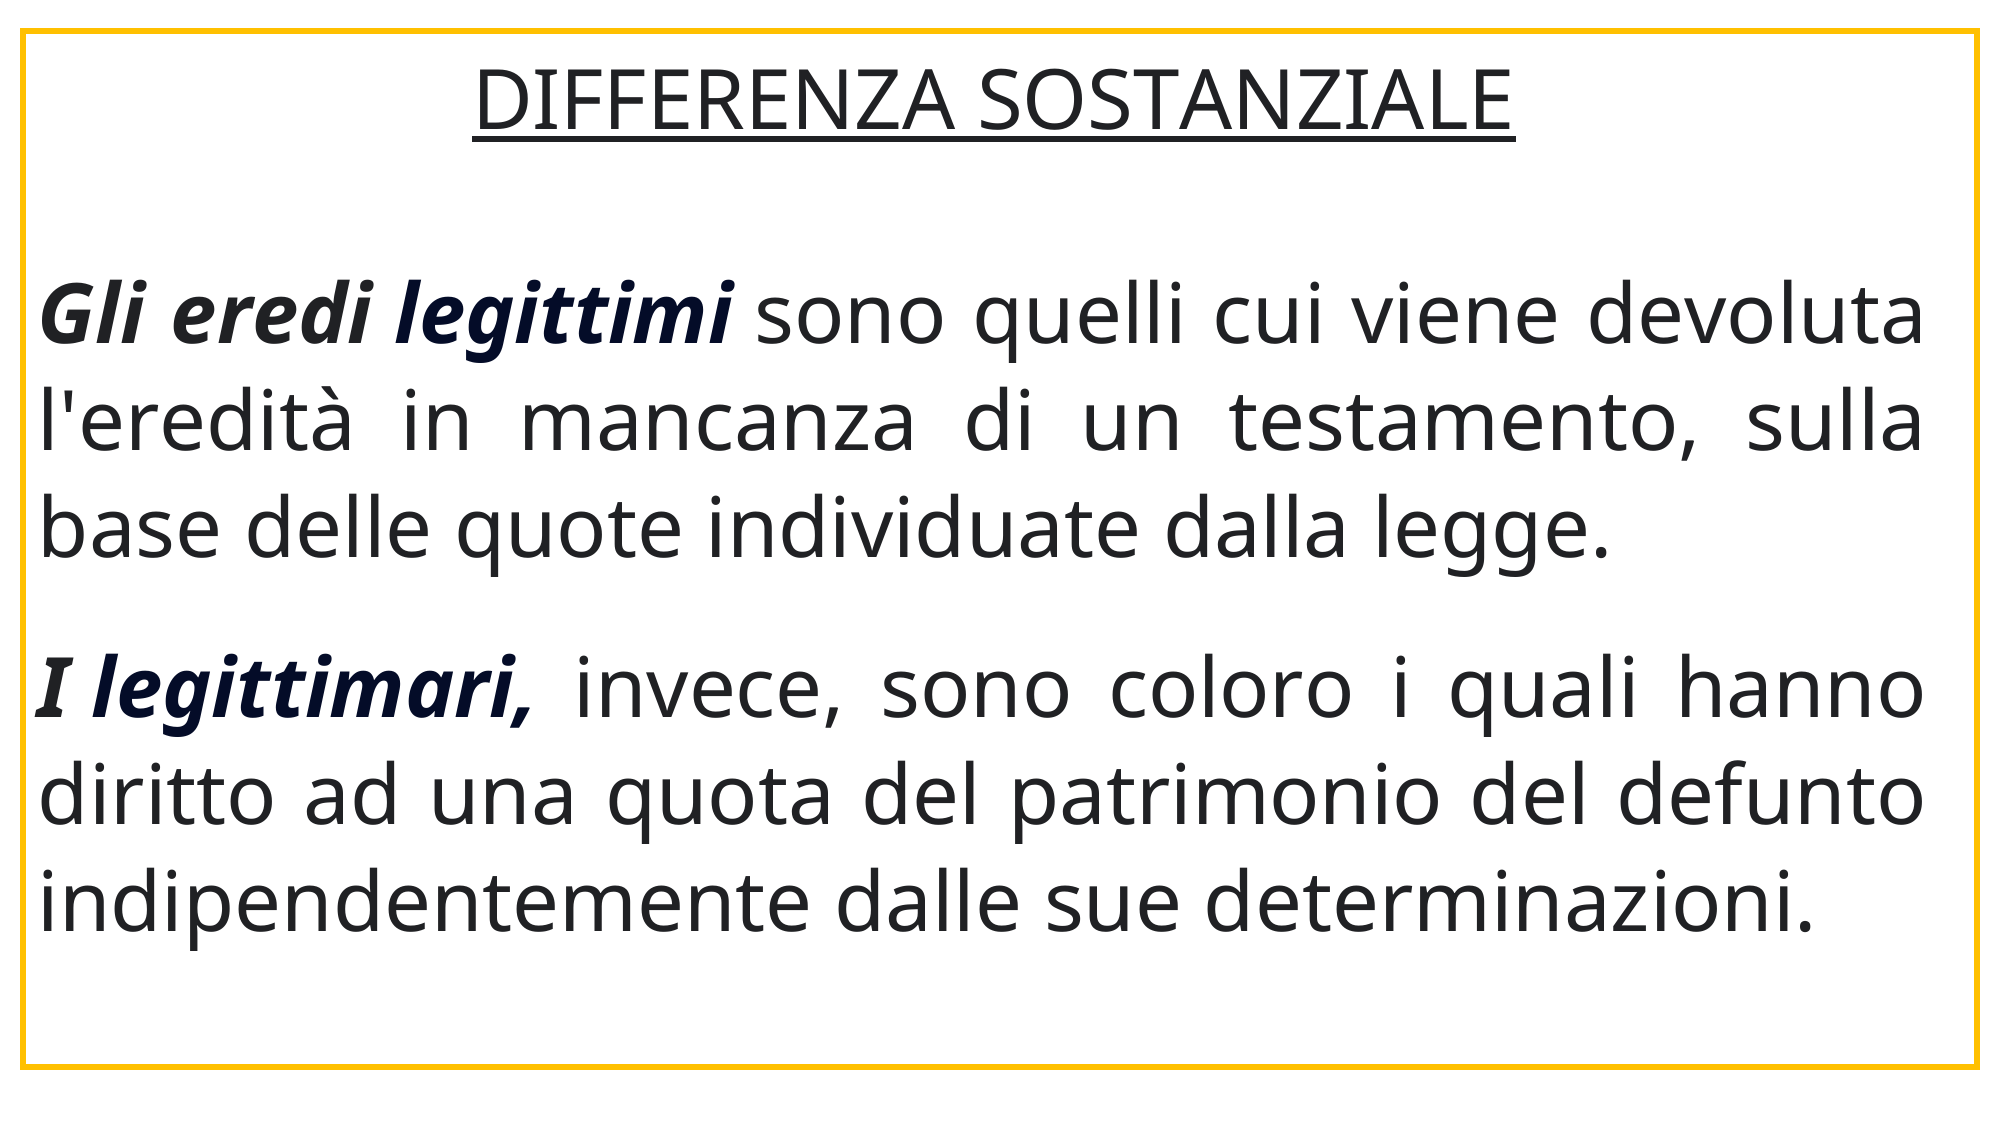

DIFFERENZA SOSTANZIALE
Gli eredi legittimi sono quelli cui viene devoluta l'eredità in mancanza di un testamento, sulla base delle quote individuate dalla legge.
I legittimari, invece, sono coloro i quali hanno diritto ad una quota del patrimonio del defunto indipendentemente dalle sue determinazioni.